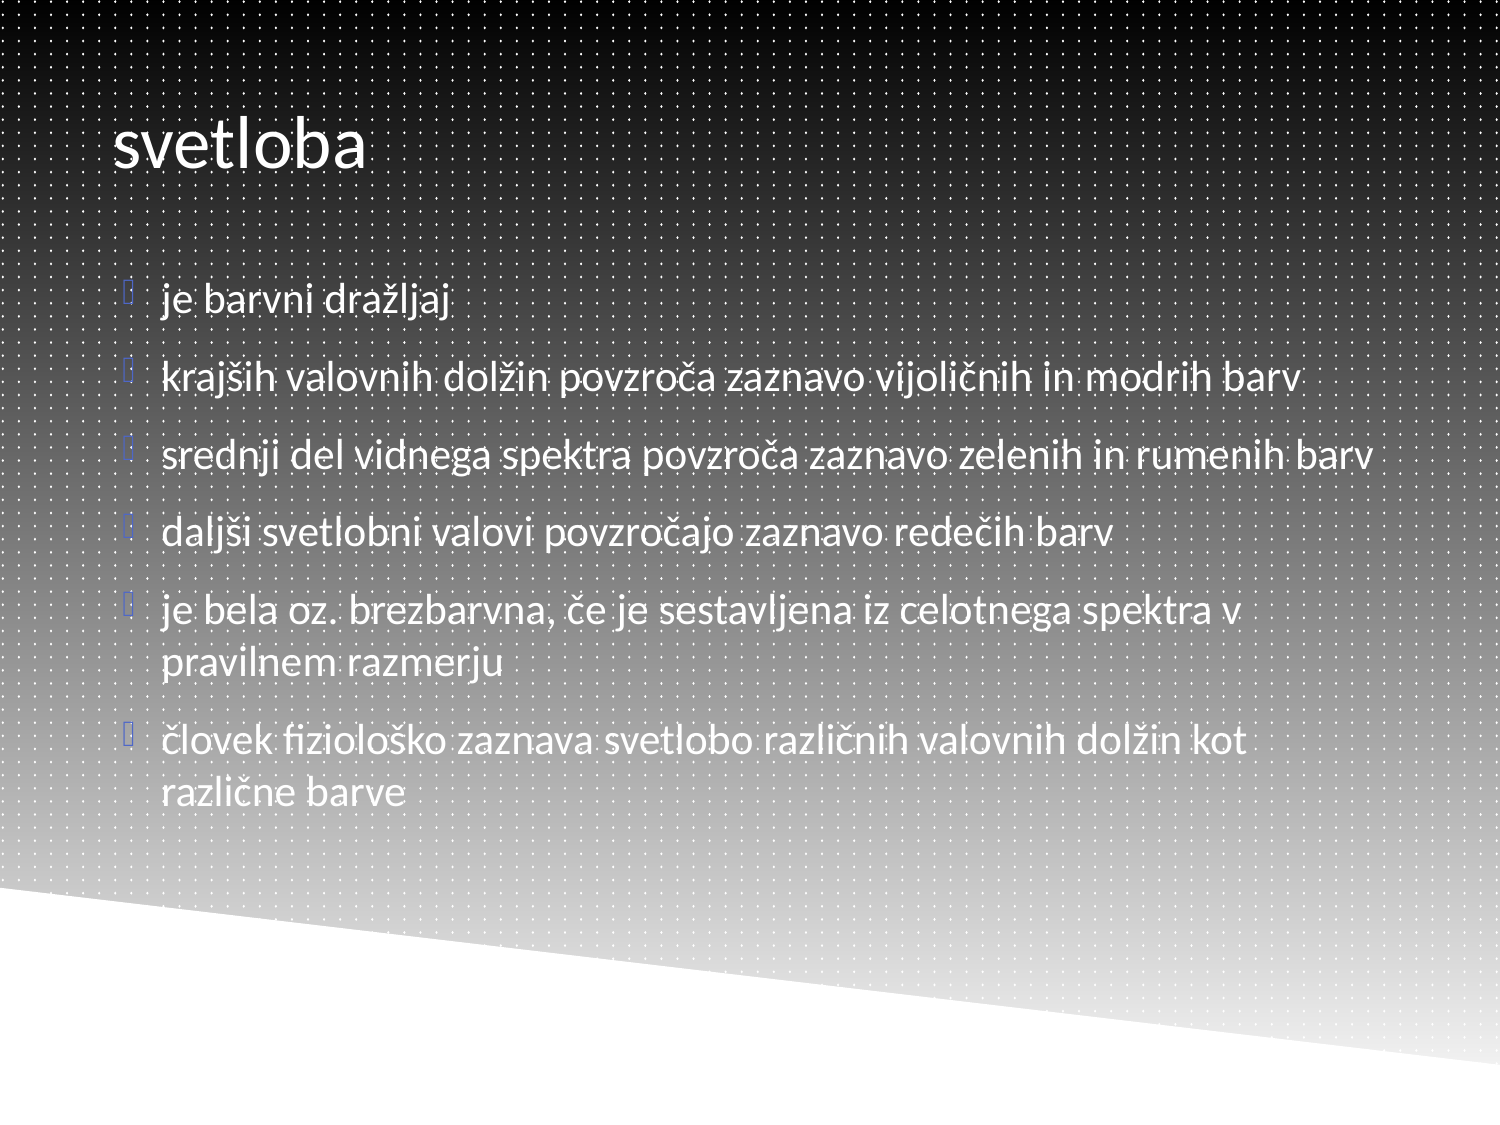

# svetloba
je barvni dražljaj
krajših valovnih dolžin povzroča zaznavo vijoličnih in modrih barv
srednji del vidnega spektra povzroča zaznavo zelenih in rumenih barv
daljši svetlobni valovi povzročajo zaznavo redečih barv
je bela oz. brezbarvna, če je sestavljena iz celotnega spektra v pravilnem razmerju
človek fiziološko zaznava svetlobo različnih valovnih dolžin kot različne barve